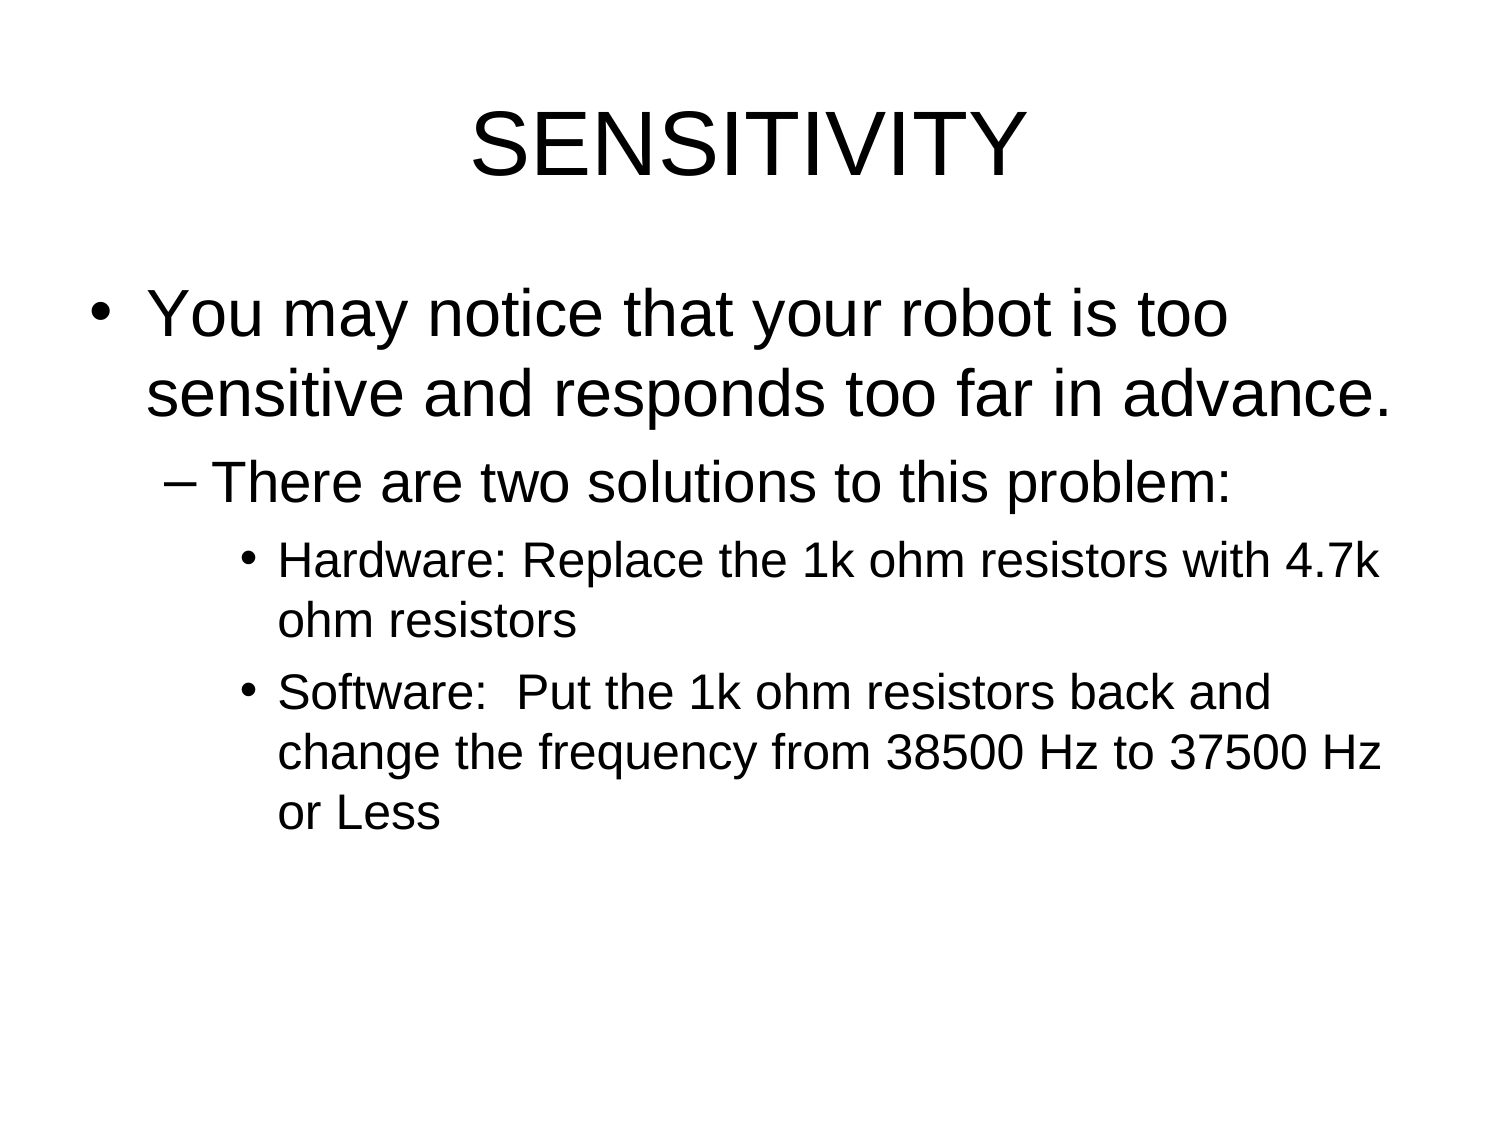

# SENSITIVITY
You may notice that your robot is too sensitive and responds too far in advance.
There are two solutions to this problem:
Hardware: Replace the 1k ohm resistors with 4.7k ohm resistors
Software: Put the 1k ohm resistors back and change the frequency from 38500 Hz to 37500 Hz or Less